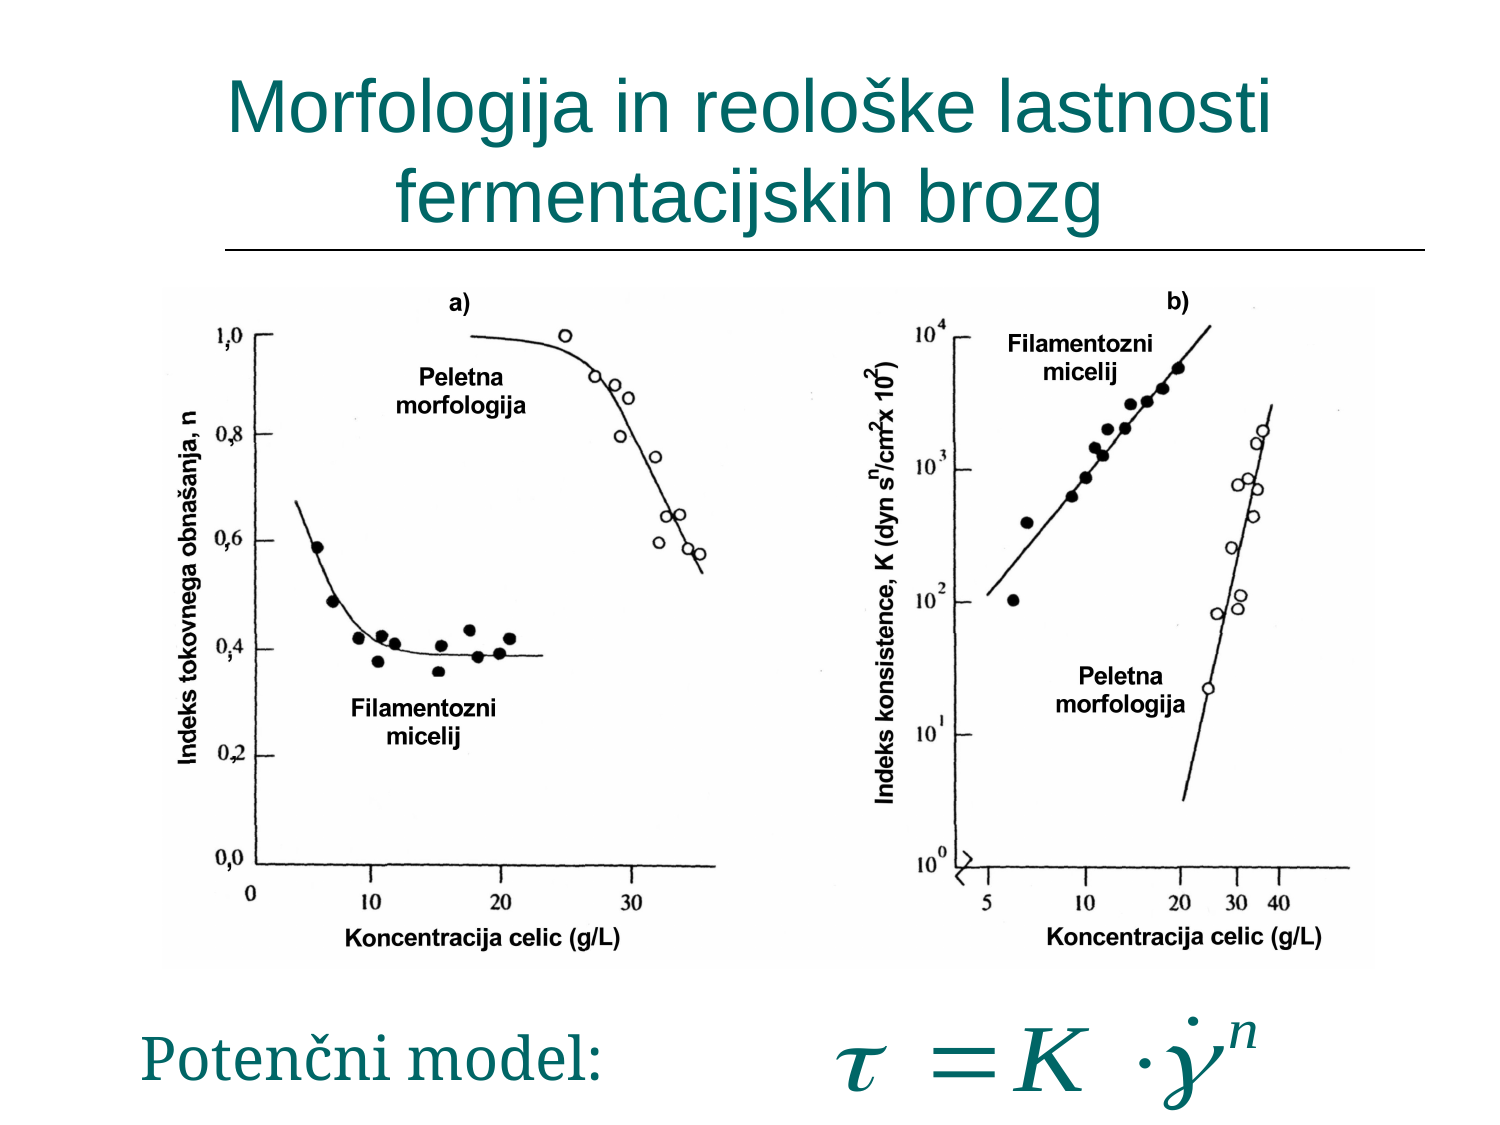

# Morfologija in reološke lastnosti fermentacijskih brozg
Potenčni model: